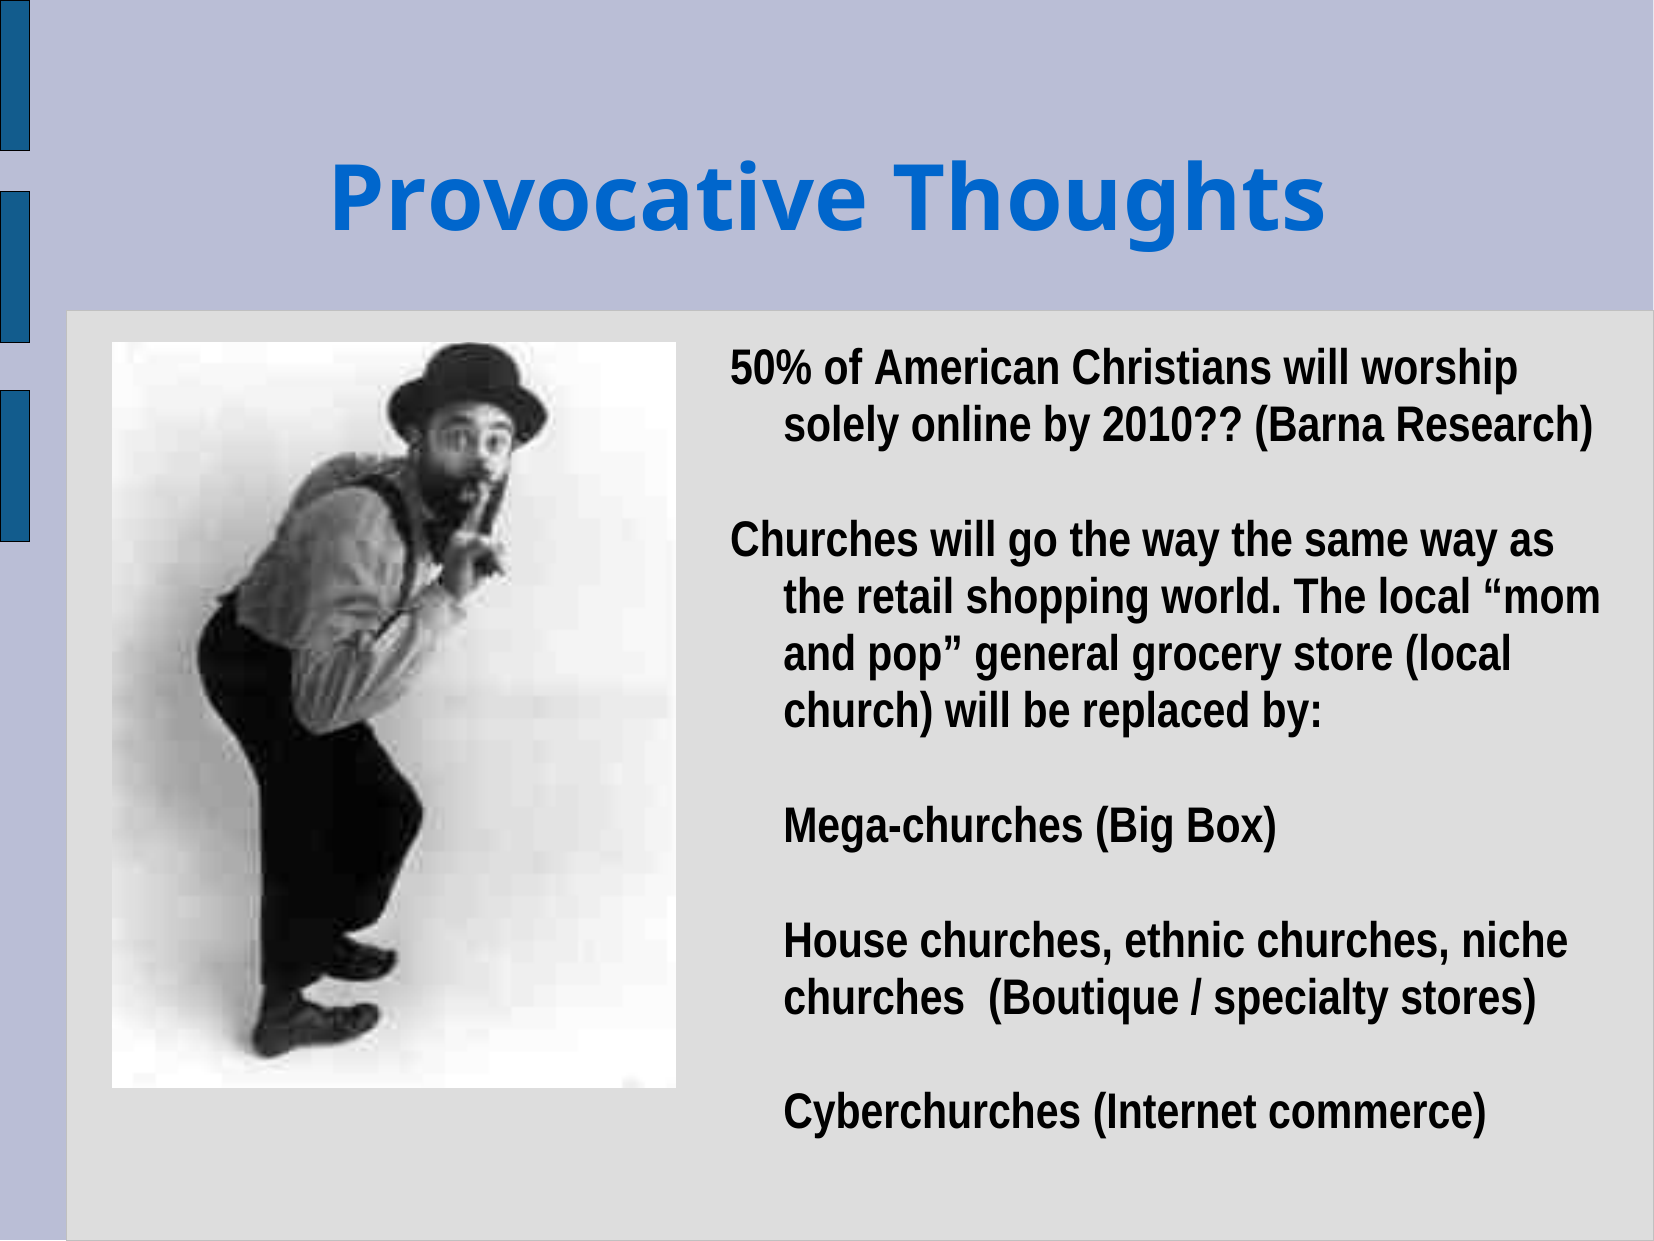

# Provocative Thoughts
50% of American Christians will worship solely online by 2010?? (Barna Research)
Churches will go the way the same way as the retail shopping world. The local “mom and pop” general grocery store (local church) will be replaced by:
Mega-churches (Big Box)
House churches, ethnic churches, niche churches (Boutique / specialty stores)
Cyberchurches (Internet commerce)